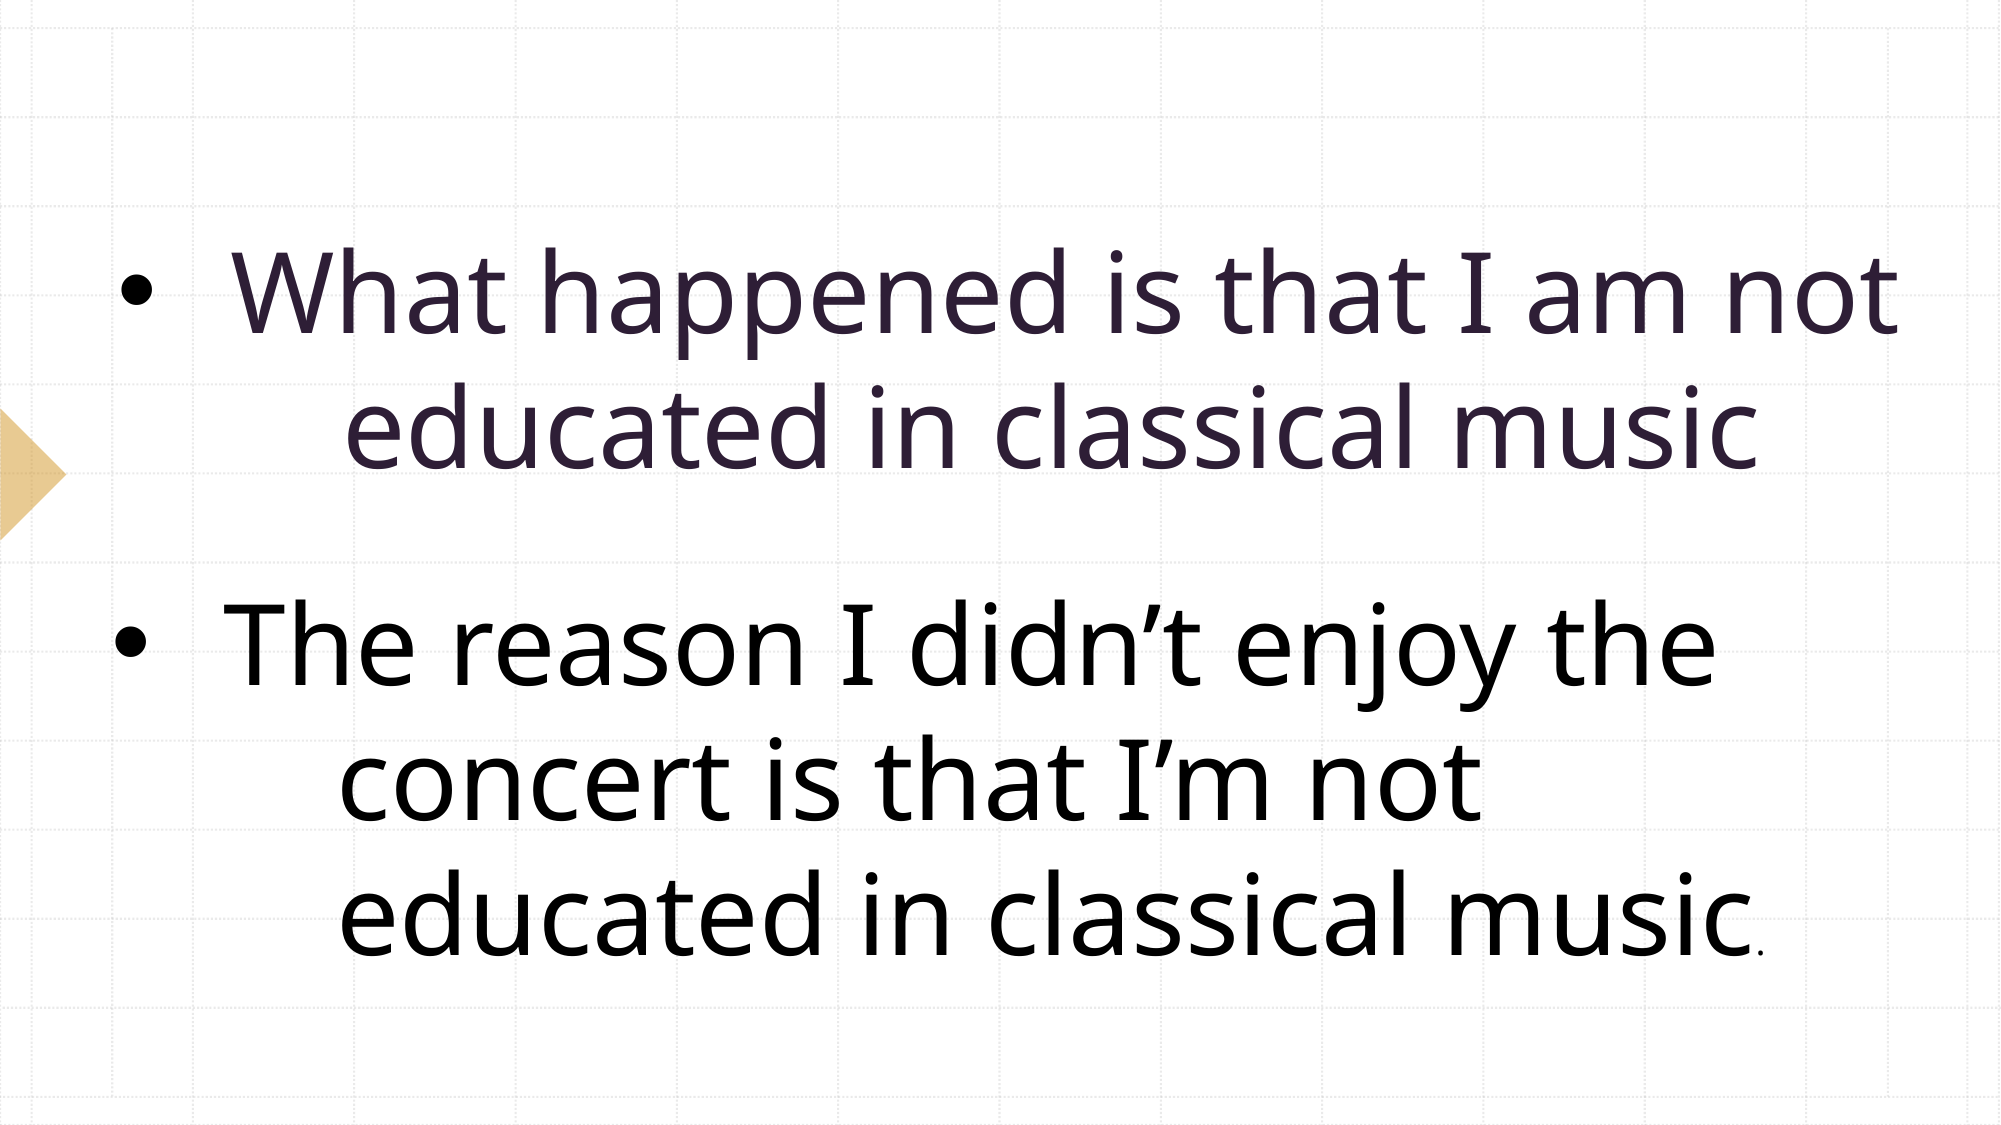

# What happened is that I am not educated in classical music
The reason I didn’t enjoy the concert is that I’m not educated in classical music.